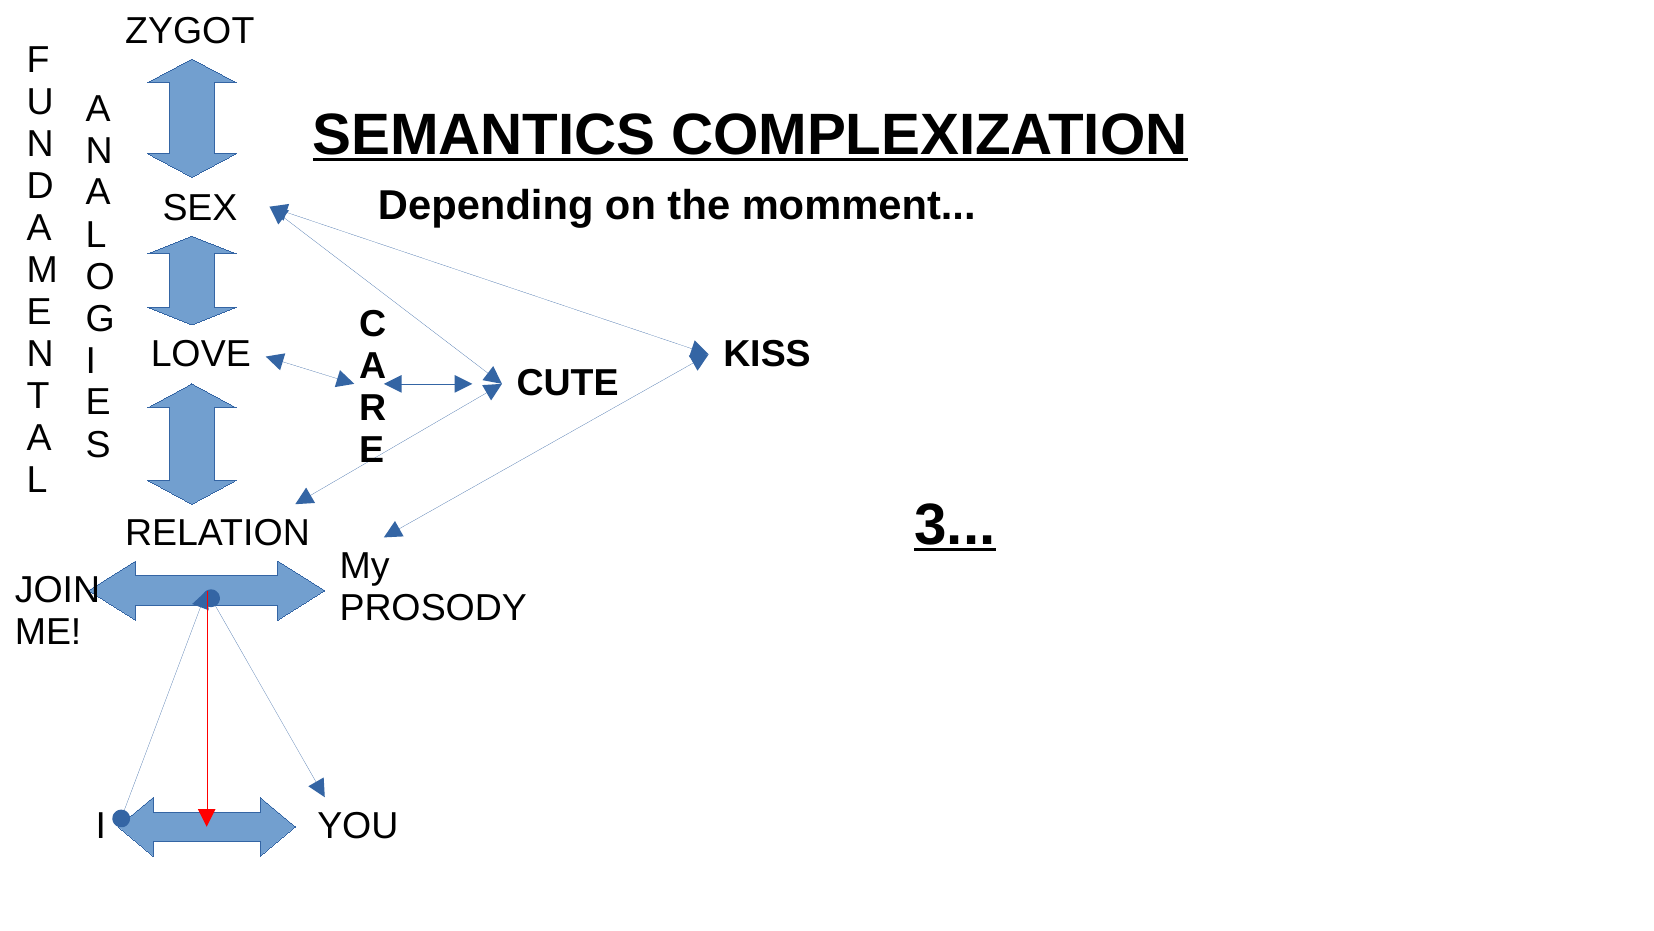

ZYGOT
FUNDAMENTAL
ANALOGIES
 SEMANTICS COMPLEXIZATION
 Depending on the momment...
 3...
SEX
CARE
LOVE
KISS
CUTE
RELATION
My PROSODY
JOIN ME!
I
YOU